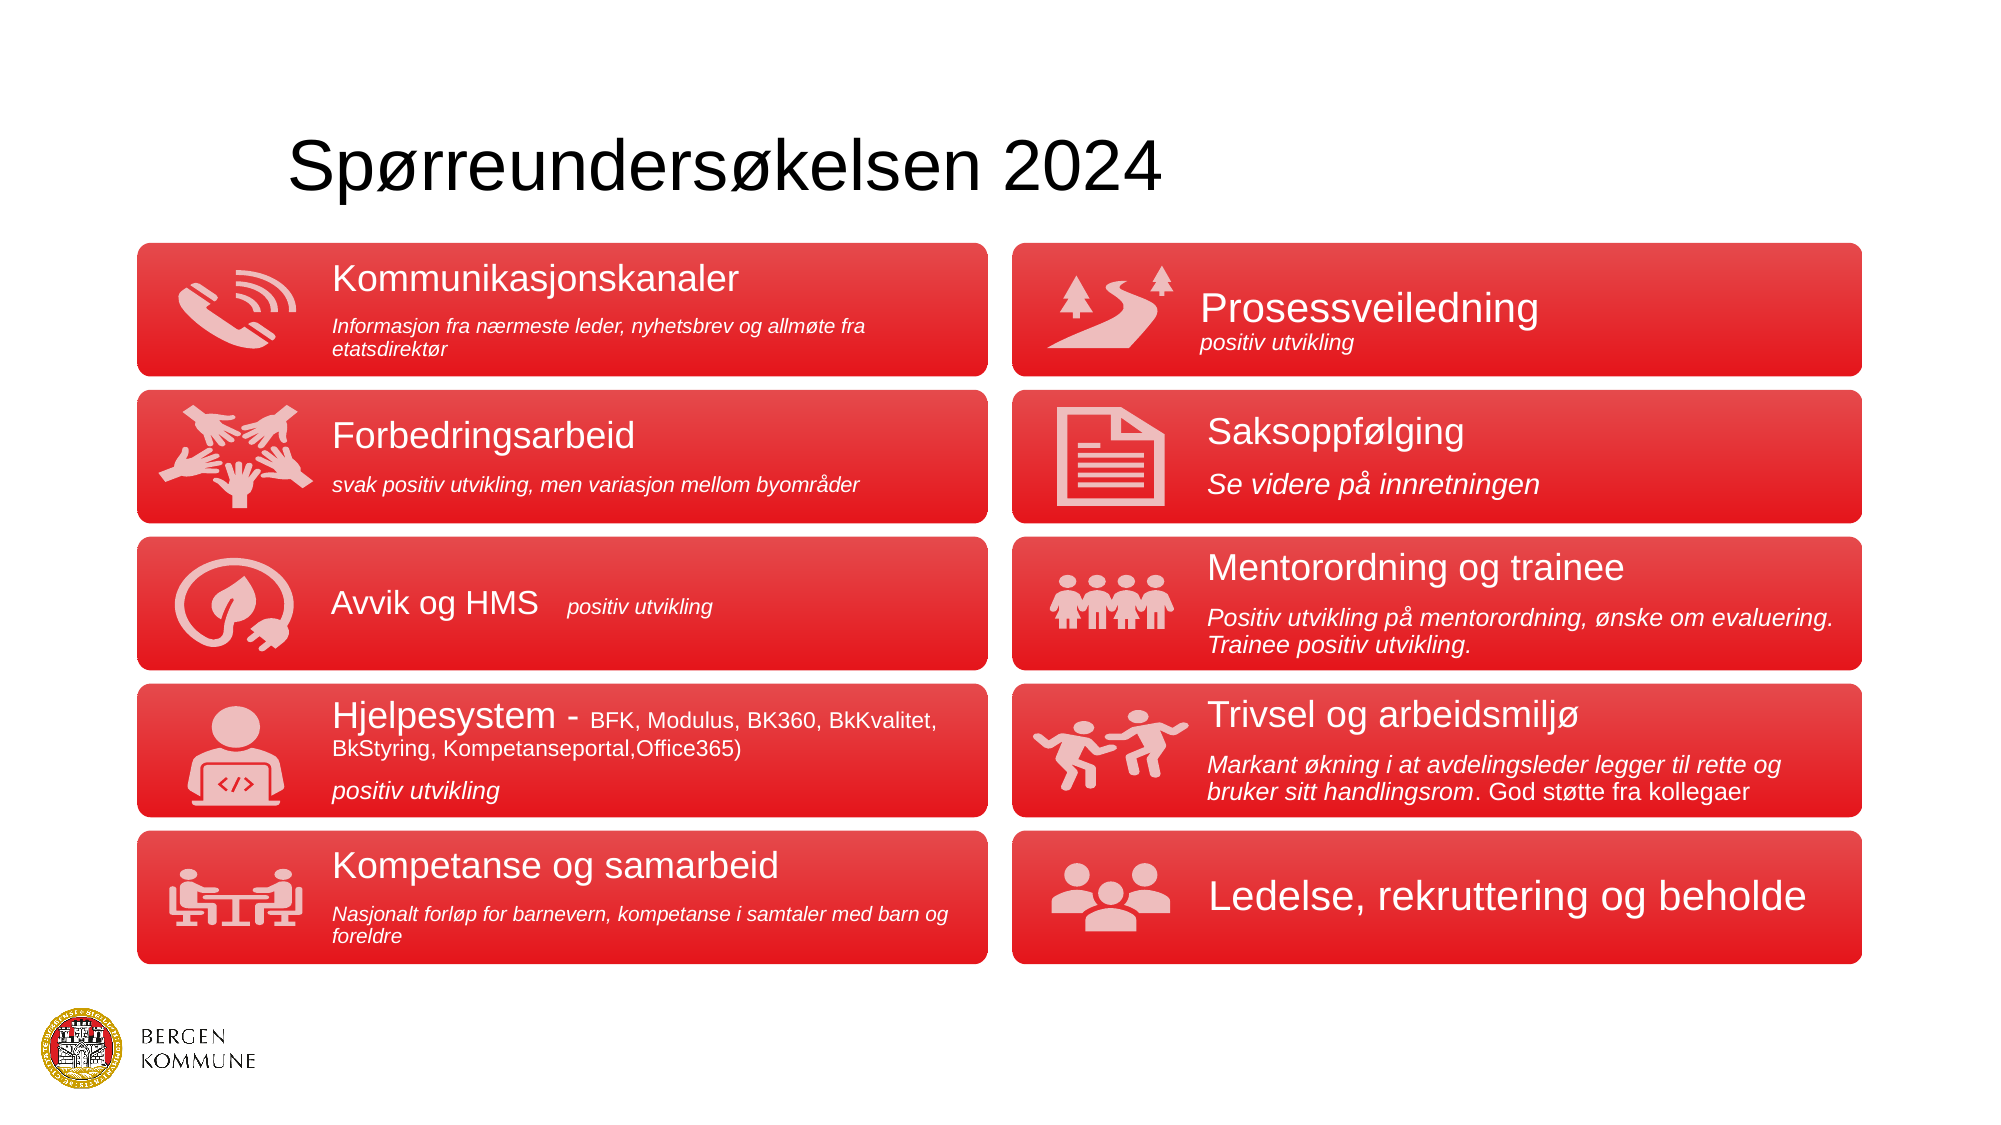

# Spørreundersøkelsen 2024
Kommunikasjonskanaler
Informasjon fra nærmeste leder, nyhetsbrev og allmøte fra etatsdirektør
Forbedringsarbeid
svak positiv utvikling, men variasjon mellom byområder
Avvik og HMS positiv utvikling
Hjelpesystem - BFK, Modulus, BK360, BkKvalitet, BkStyring, Kompetanseportal,Office365)
positiv utvikling
Kompetanse og samarbeid
Nasjonalt forløp for barnevern, kompetanse i samtaler med barn og foreldre
Prosessveiledning
positiv utvikling
Saksoppfølging
Se videre på innretningen
Mentorordning og trainee
Positiv utvikling på mentorordning, ønske om evaluering. Trainee positiv utvikling.
Trivsel og arbeidsmiljø
Markant økning i at avdelingsleder legger til rette og bruker sitt handlingsrom. God støtte fra kollegaer
Ledelse, rekruttering og beholde